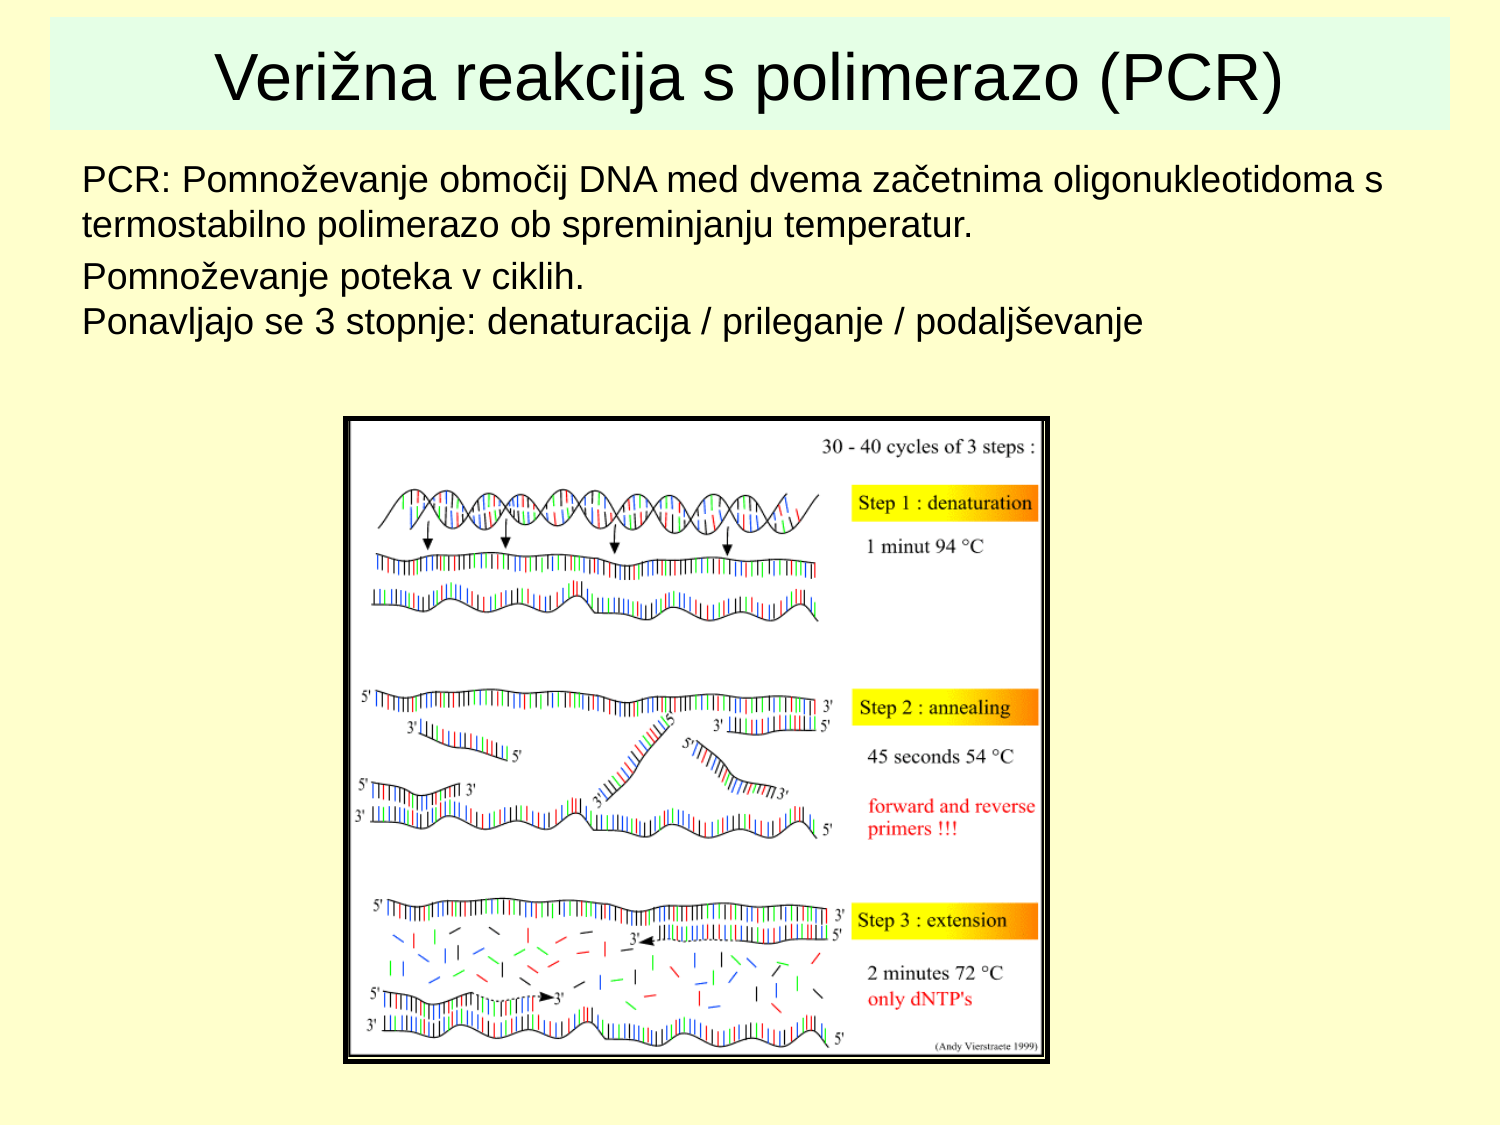

# Verižna reakcija s polimerazo (PCR)
PCR: Pomnoževanje območij DNA med dvema začetnima oligonukleotidoma s termostabilno polimerazo ob spreminjanju temperatur.
Pomnoževanje poteka v ciklih.
Ponavljajo se 3 stopnje: denaturacija / prileganje / podaljševanje